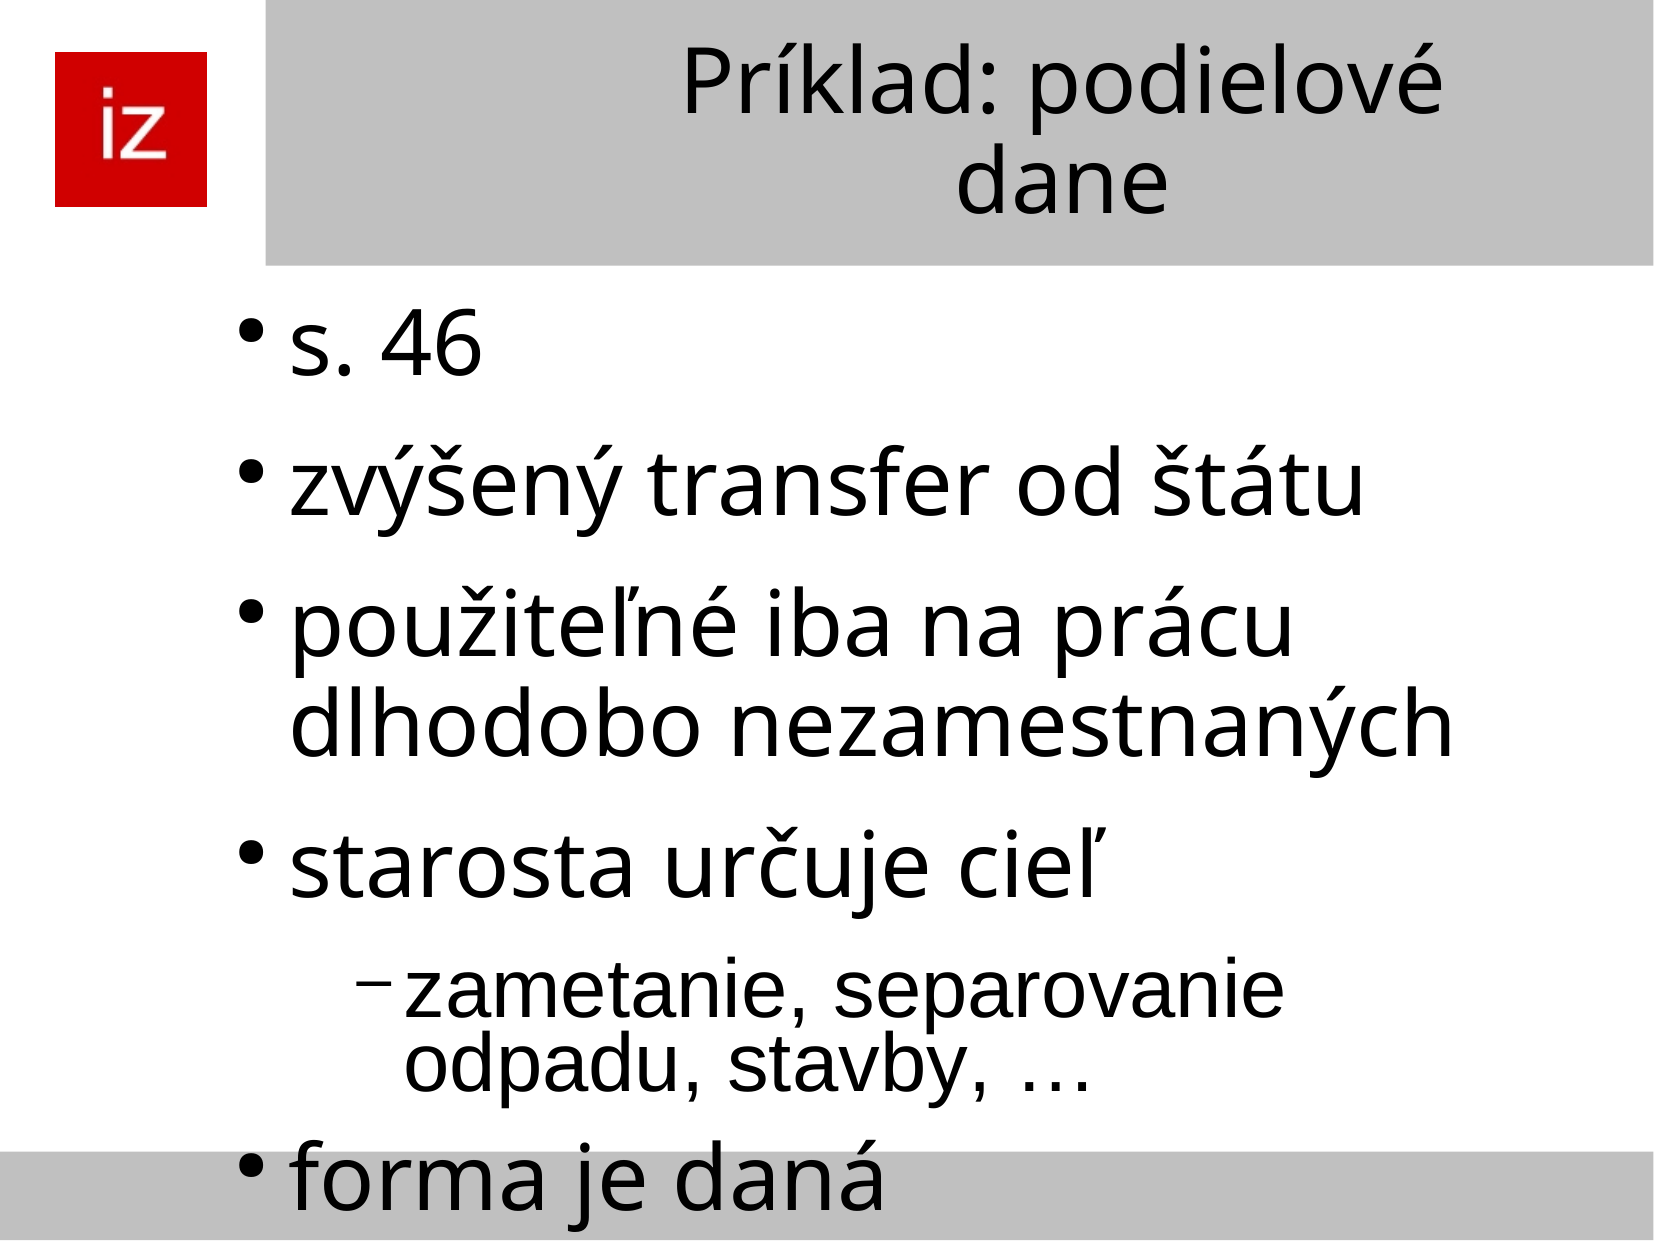

# Príklad: podielové dane
s. 46
zvýšený transfer od štátu
použiteľné iba na prácu dlhodobo nezamestnaných
starosta určuje cieľ
zametanie, separovanie odpadu, stavby, …
forma je daná